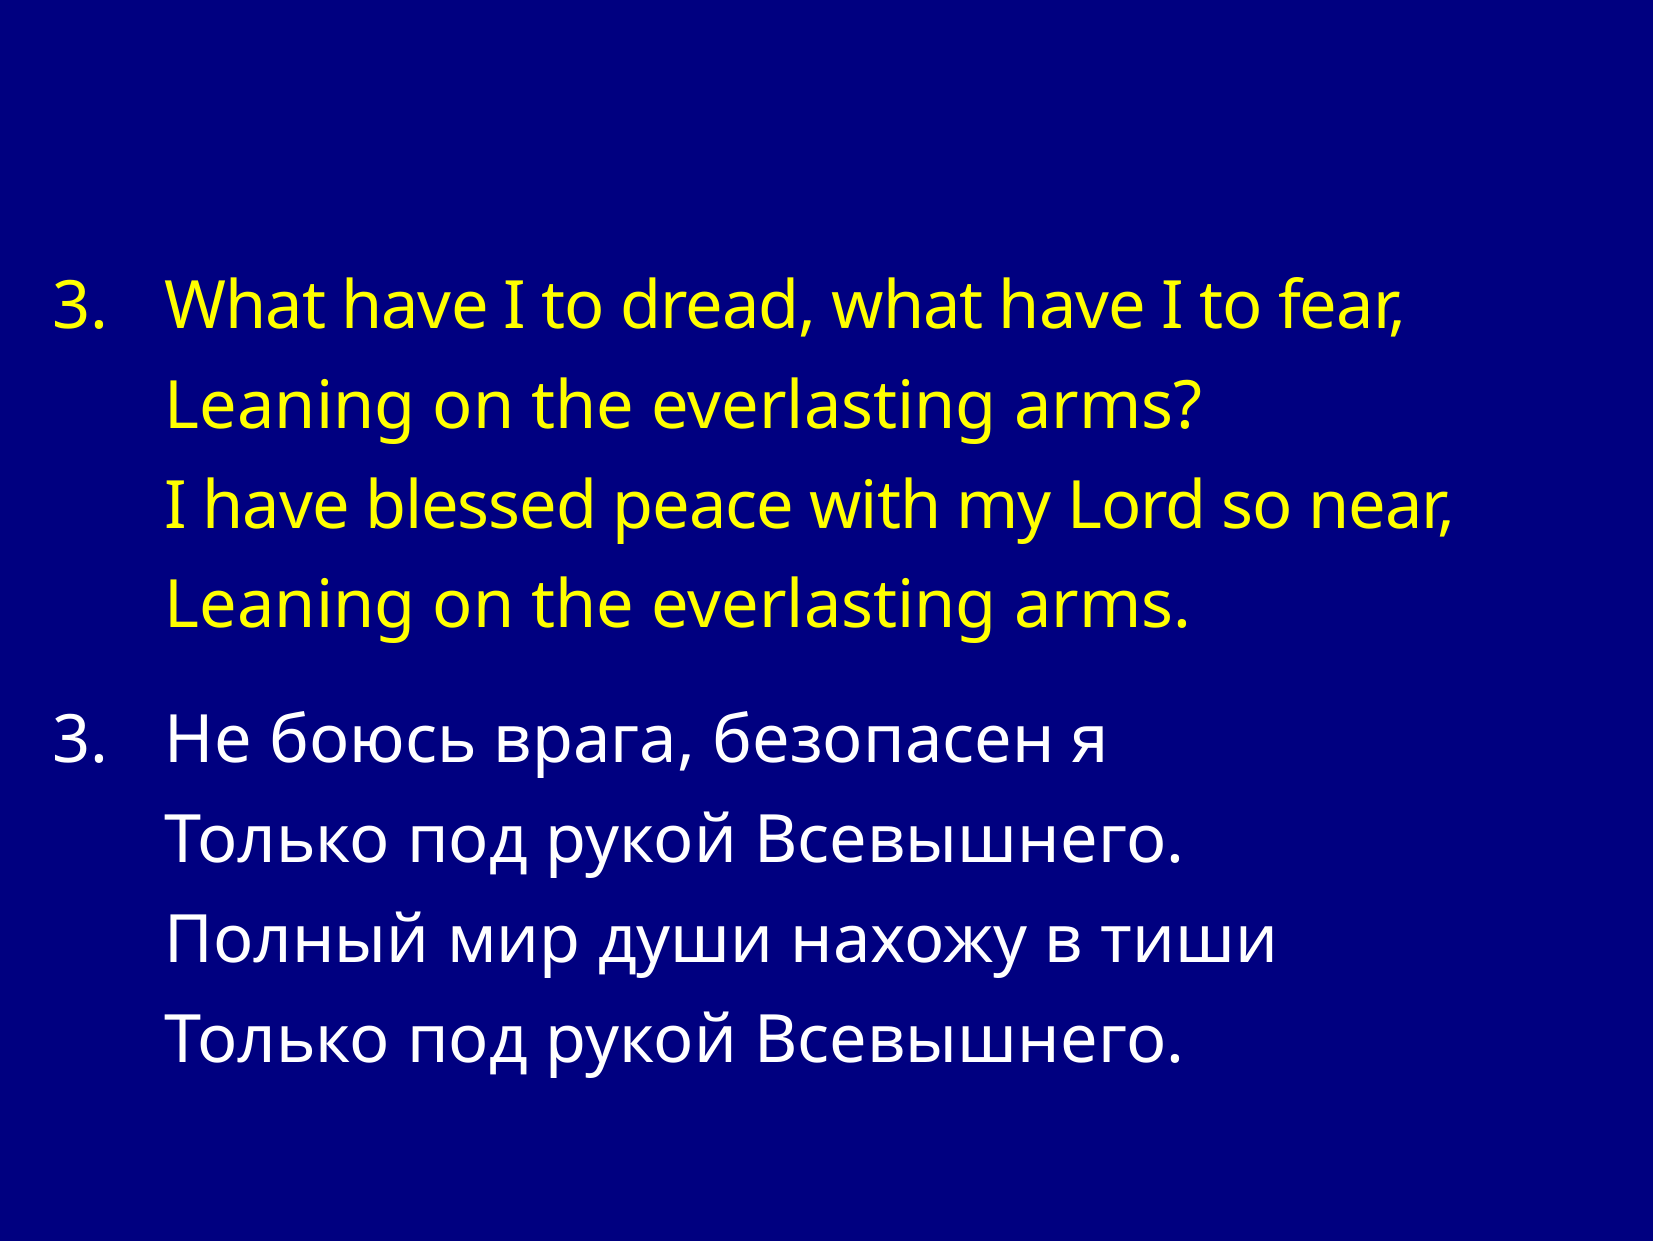

3.	What have I to dread, what have I to fear,
	Leaning on the everlasting arms?
	I have blessed peace with my Lord so near,
	Leaning on the everlasting arms.
3.	Не боюсь врага, безопасен я
	Только под рукой Всевышнего.
	Полный мир души нахожу в тиши
	Только под рукой Всевышнего.